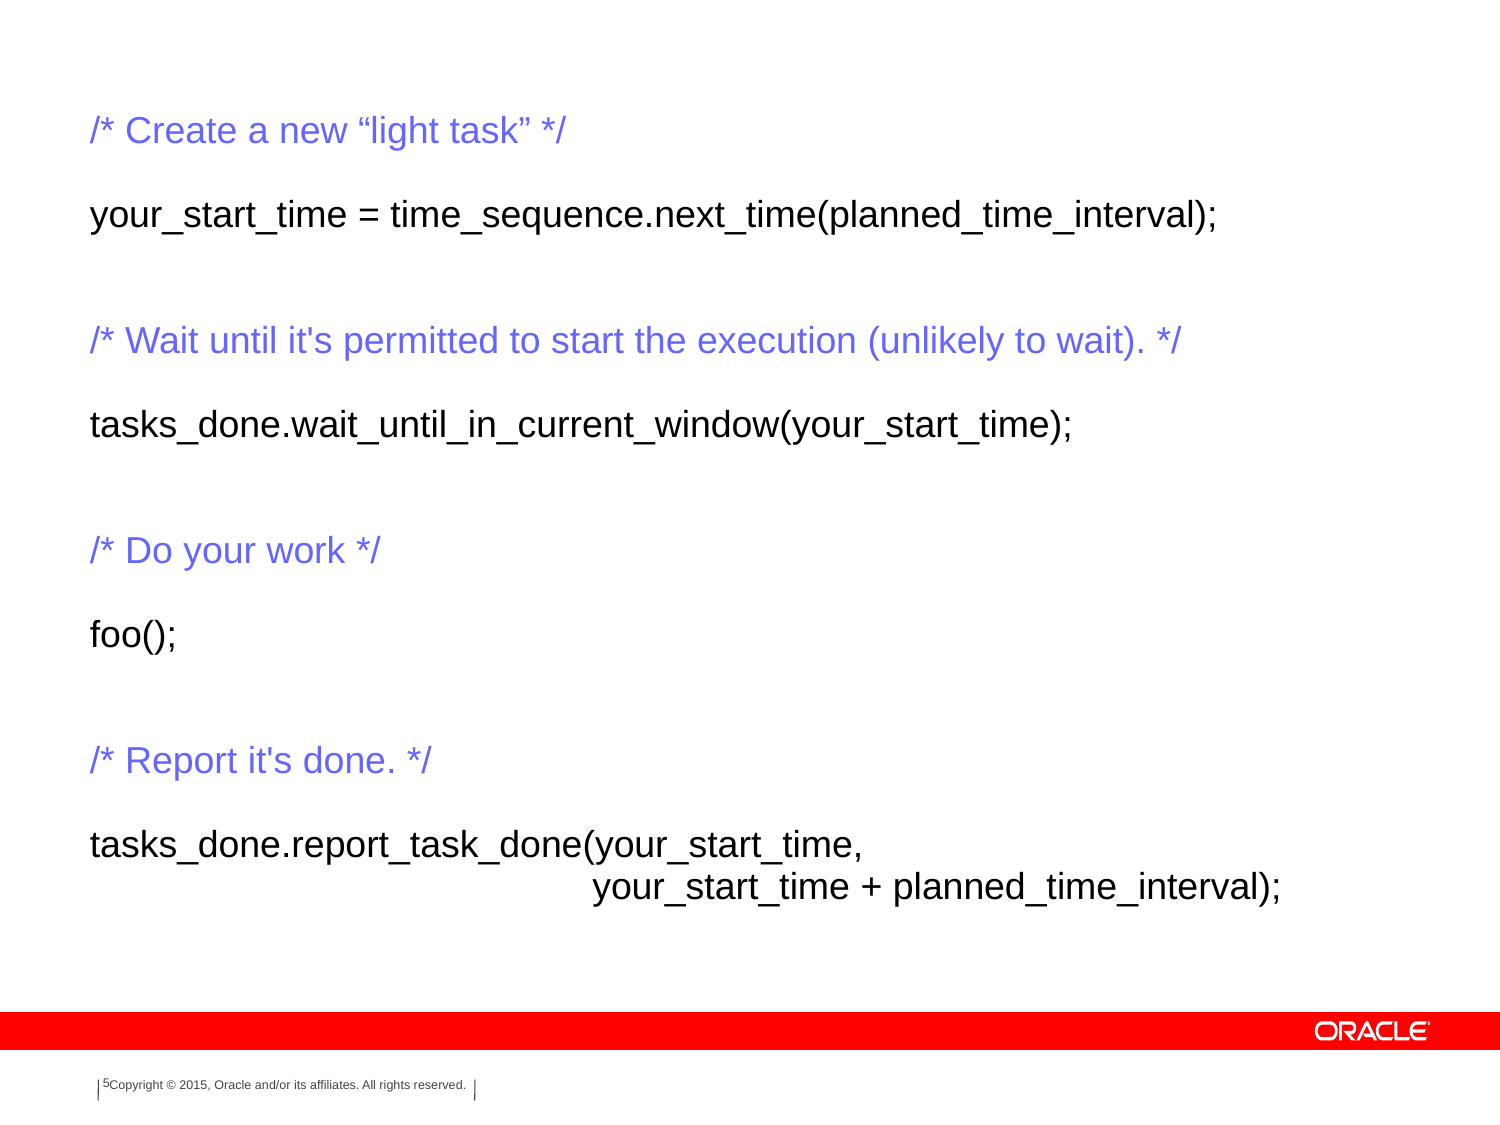

/* Create a new “light task” */
your_start_time = time_sequence.next_time(planned_time_interval);
/* Wait until it's permitted to start the execution (unlikely to wait). */
tasks_done.wait_until_in_current_window(your_start_time);
/* Do your work */
foo();
/* Report it's done. */
tasks_done.report_task_done(your_start_time,
						 your_start_time + planned_time_interval);